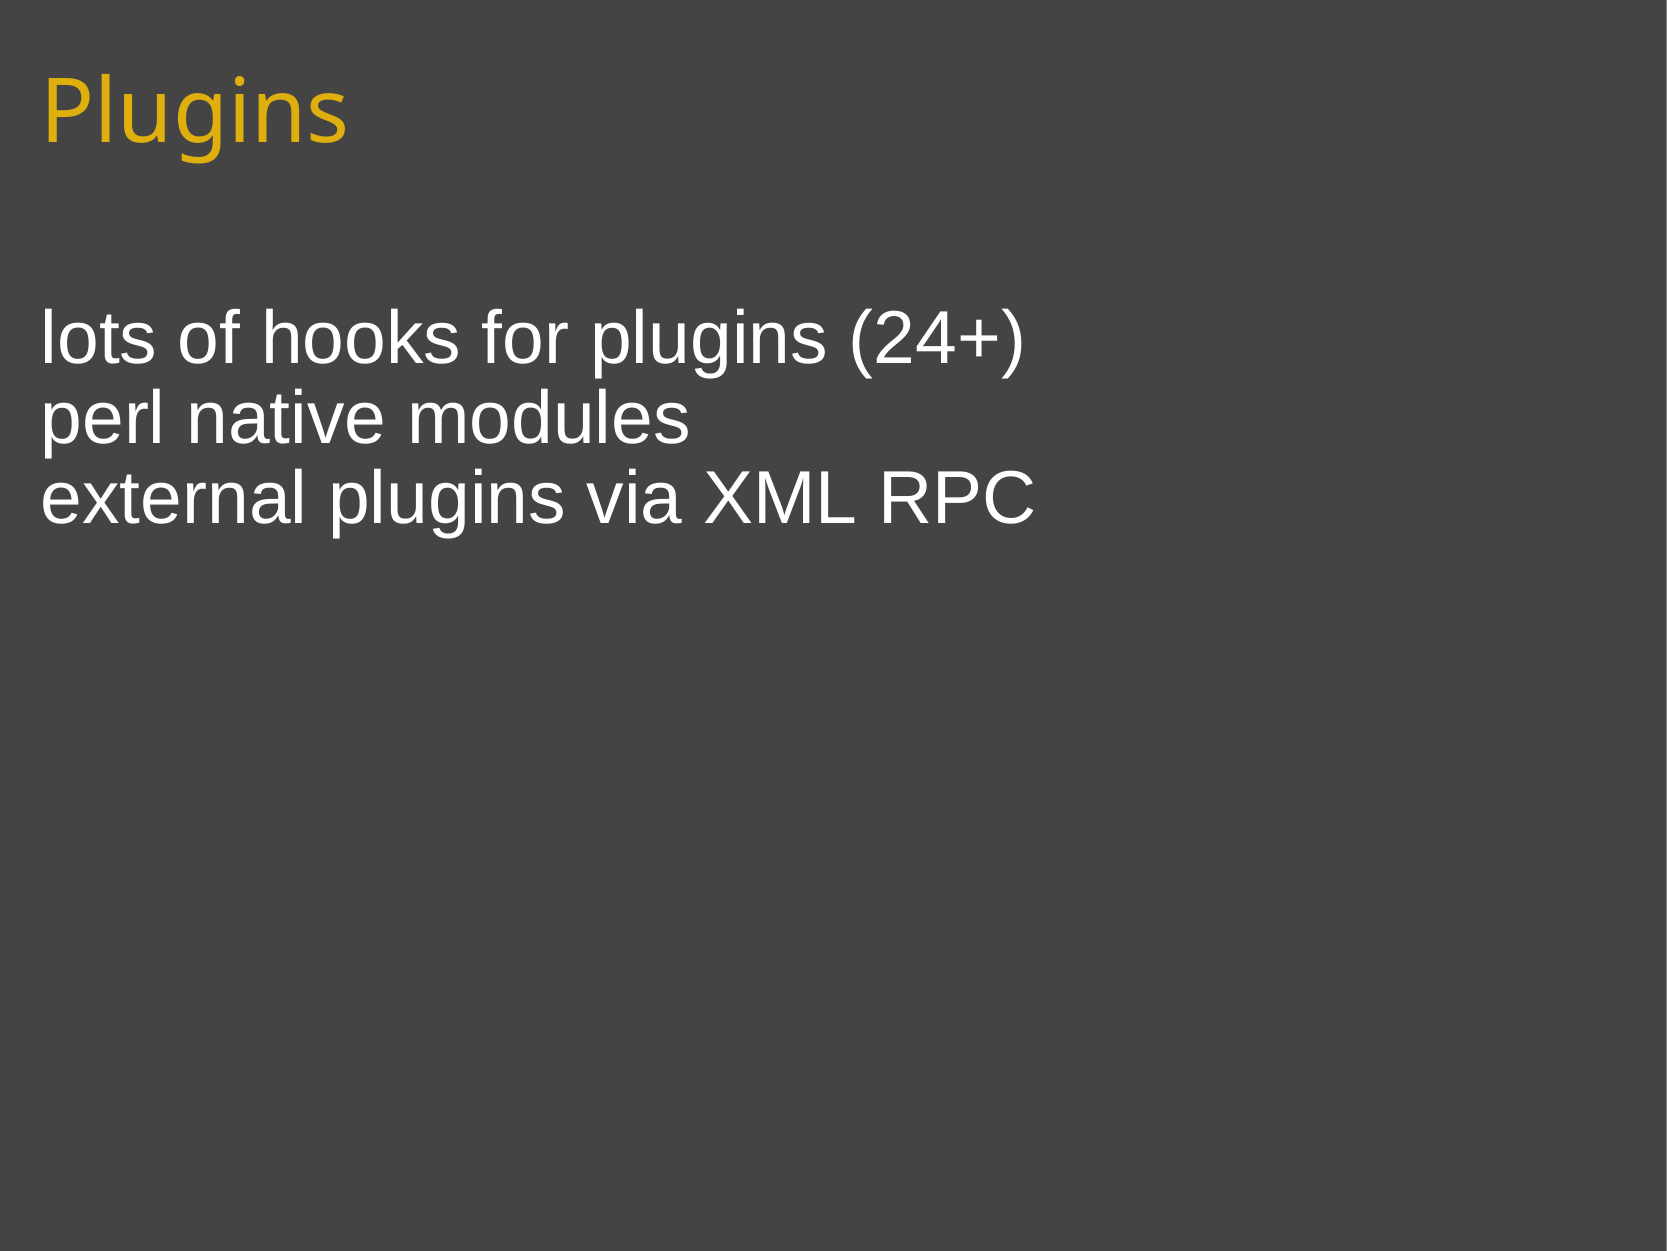

# Plugins
lots of hooks for plugins (24+)
perl native modules
external plugins via XML RPC